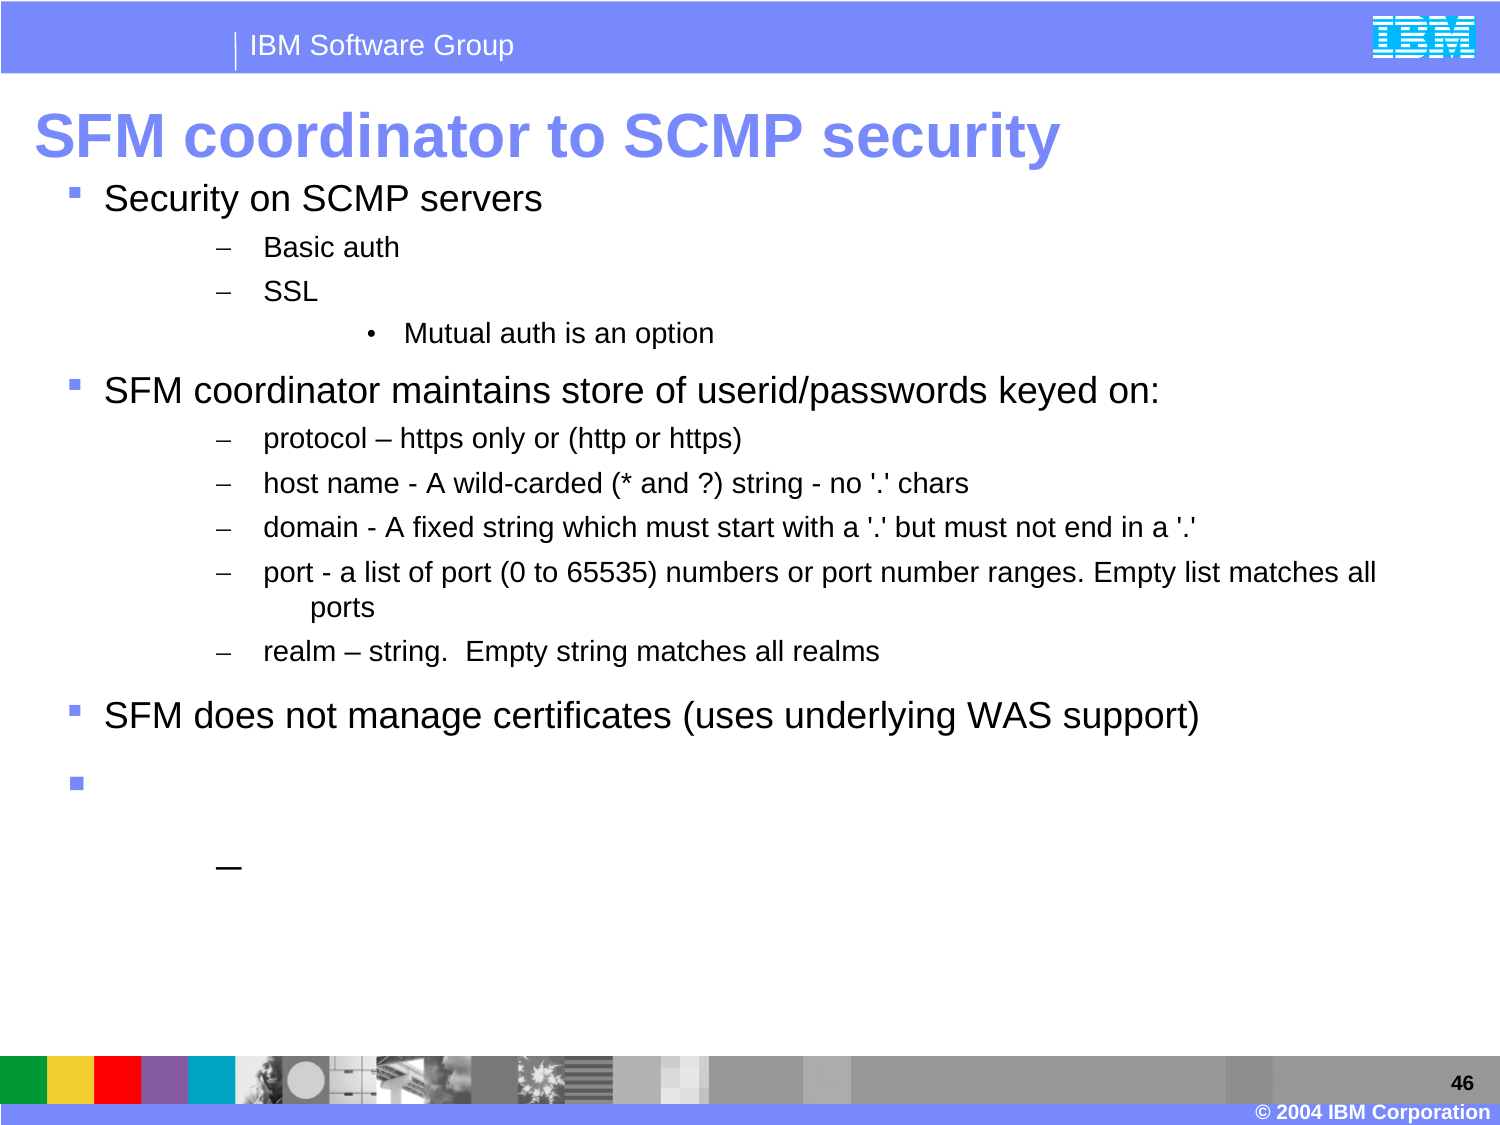

# SFM coordinator to SCMP security
Security on SCMP servers
Basic auth
SSL
Mutual auth is an option
SFM coordinator maintains store of userid/passwords keyed on:
protocol – https only or (http or https)
host name - A wild-carded (* and ?) string - no '.' chars
domain - A fixed string which must start with a '.' but must not end in a '.'
port - a list of port (0 to 65535) numbers or port number ranges. Empty list matches all ports
realm – string. Empty string matches all realms
SFM does not manage certificates (uses underlying WAS support)
46